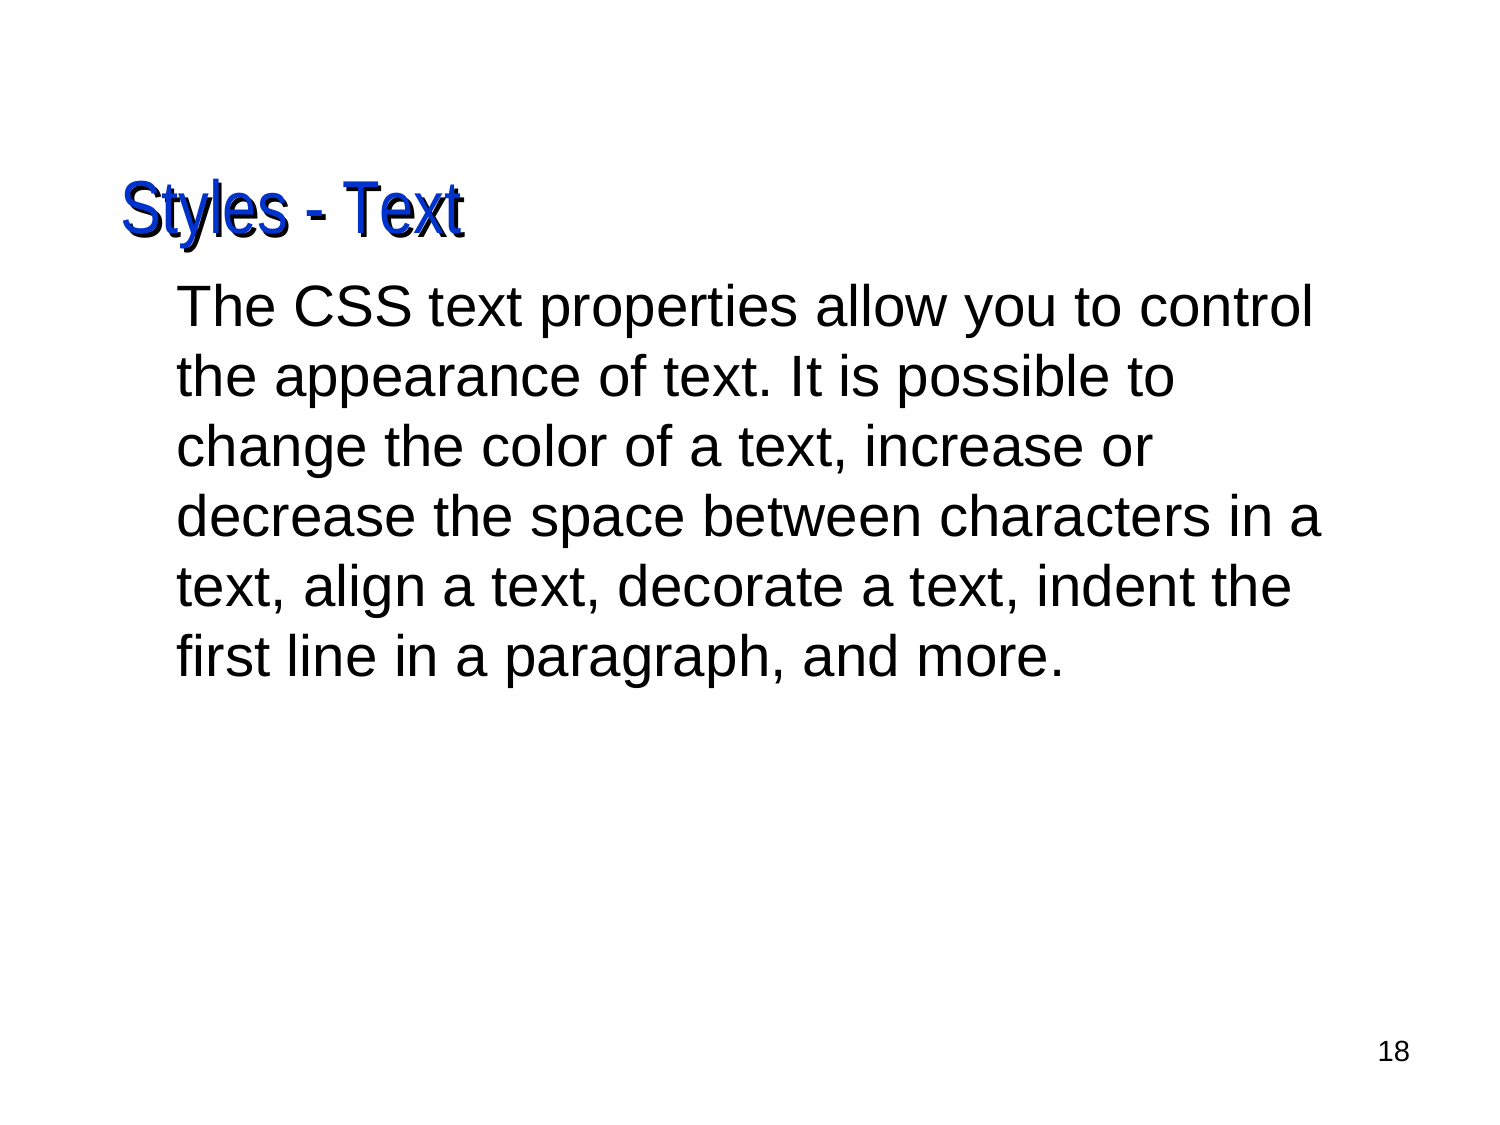

Styles - Text
The CSS text properties allow you to control the appearance of text. It is possible to change the color of a text, increase or decrease the space between characters in a text, align a text, decorate a text, indent the first line in a paragraph, and more.
18